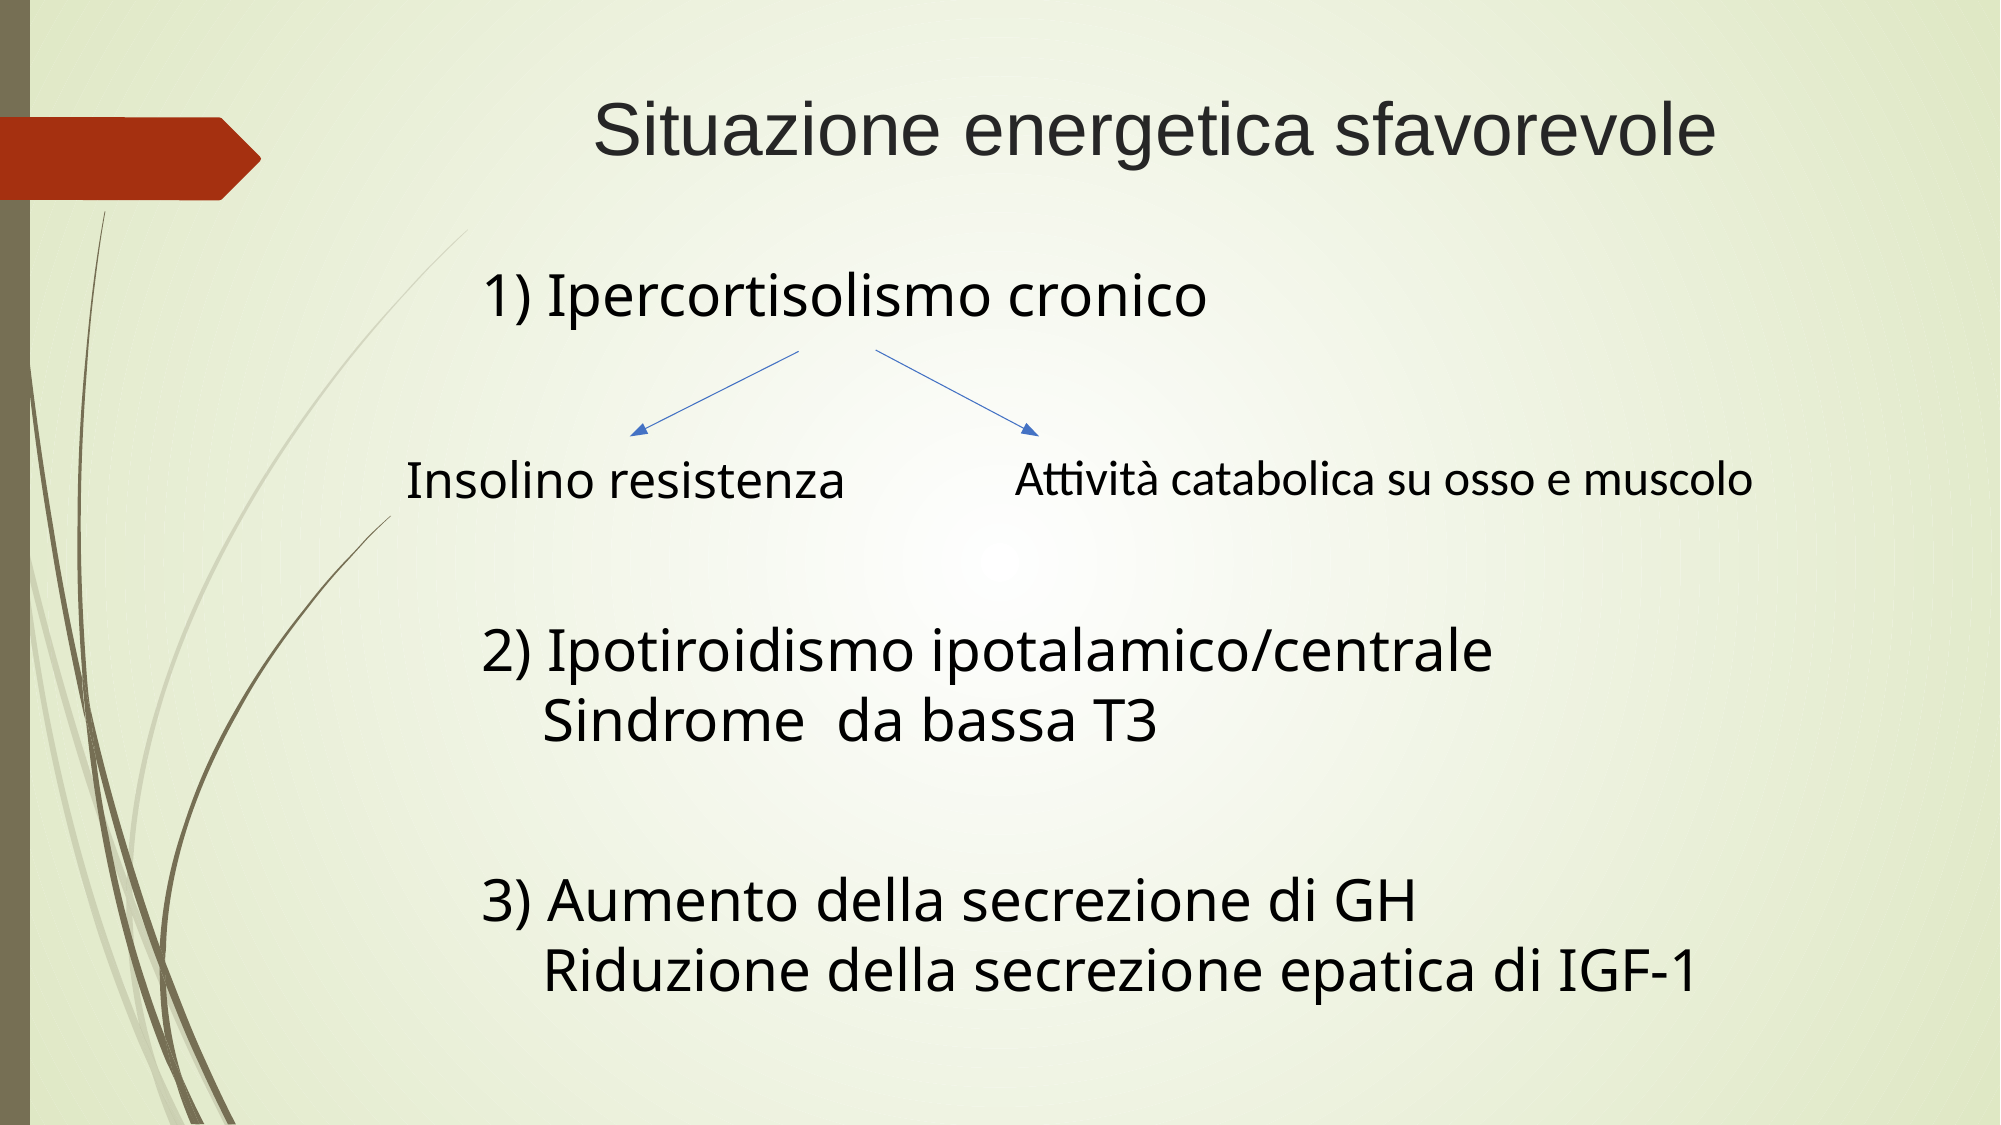

# Situazione energetica sfavorevole
1) Ipercortisolismo cronico
Attività catabolica su osso e muscolo
Insolino resistenza
2) Ipotiroidismo ipotalamico/centrale
 Sindrome da bassa T3
3) Aumento della secrezione di GH
 Riduzione della secrezione epatica di IGF-1